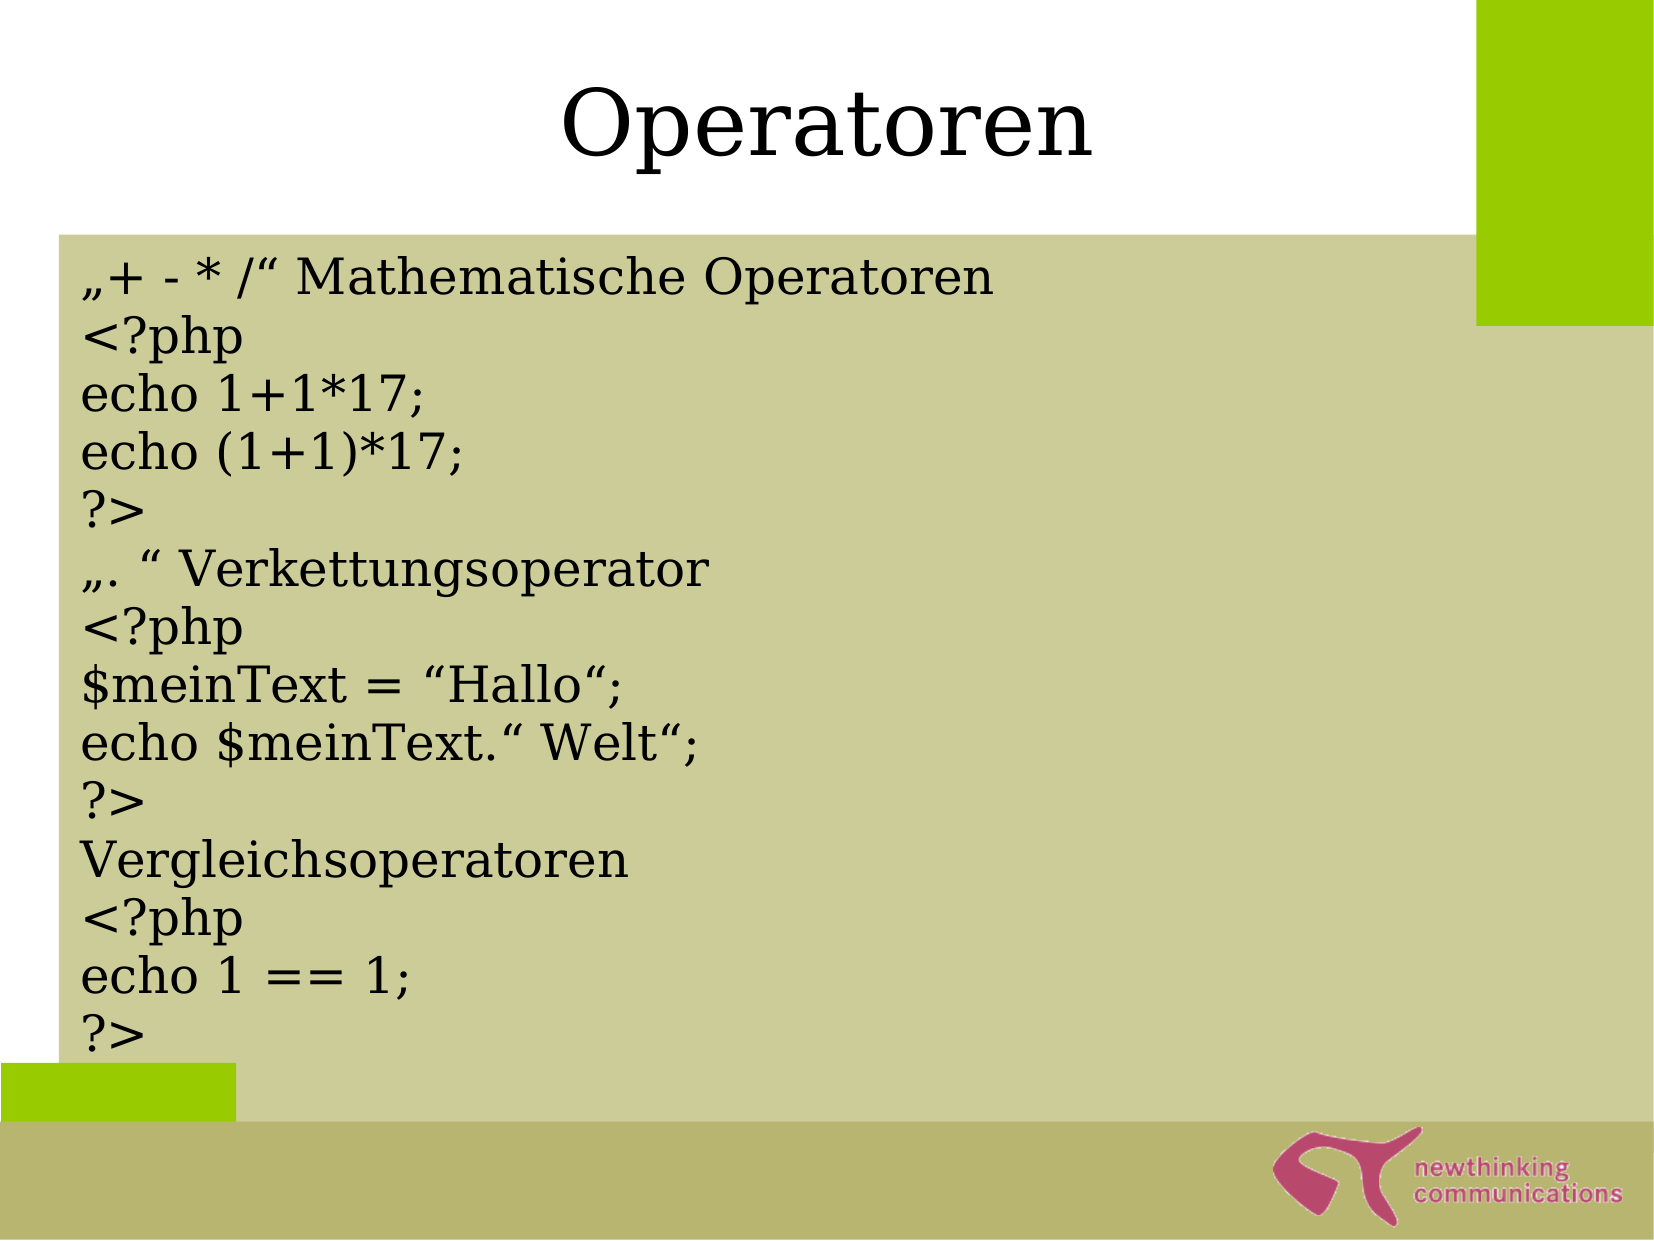

# Operatoren
„+ - * /“ Mathematische Operatoren
<?php
echo 1+1*17;
echo (1+1)*17;
?>
„. “ Verkettungsoperator
<?php
$meinText = “Hallo“;
echo $meinText.“ Welt“;
?>
Vergleichsoperatoren
<?php
echo 1 == 1;
?>